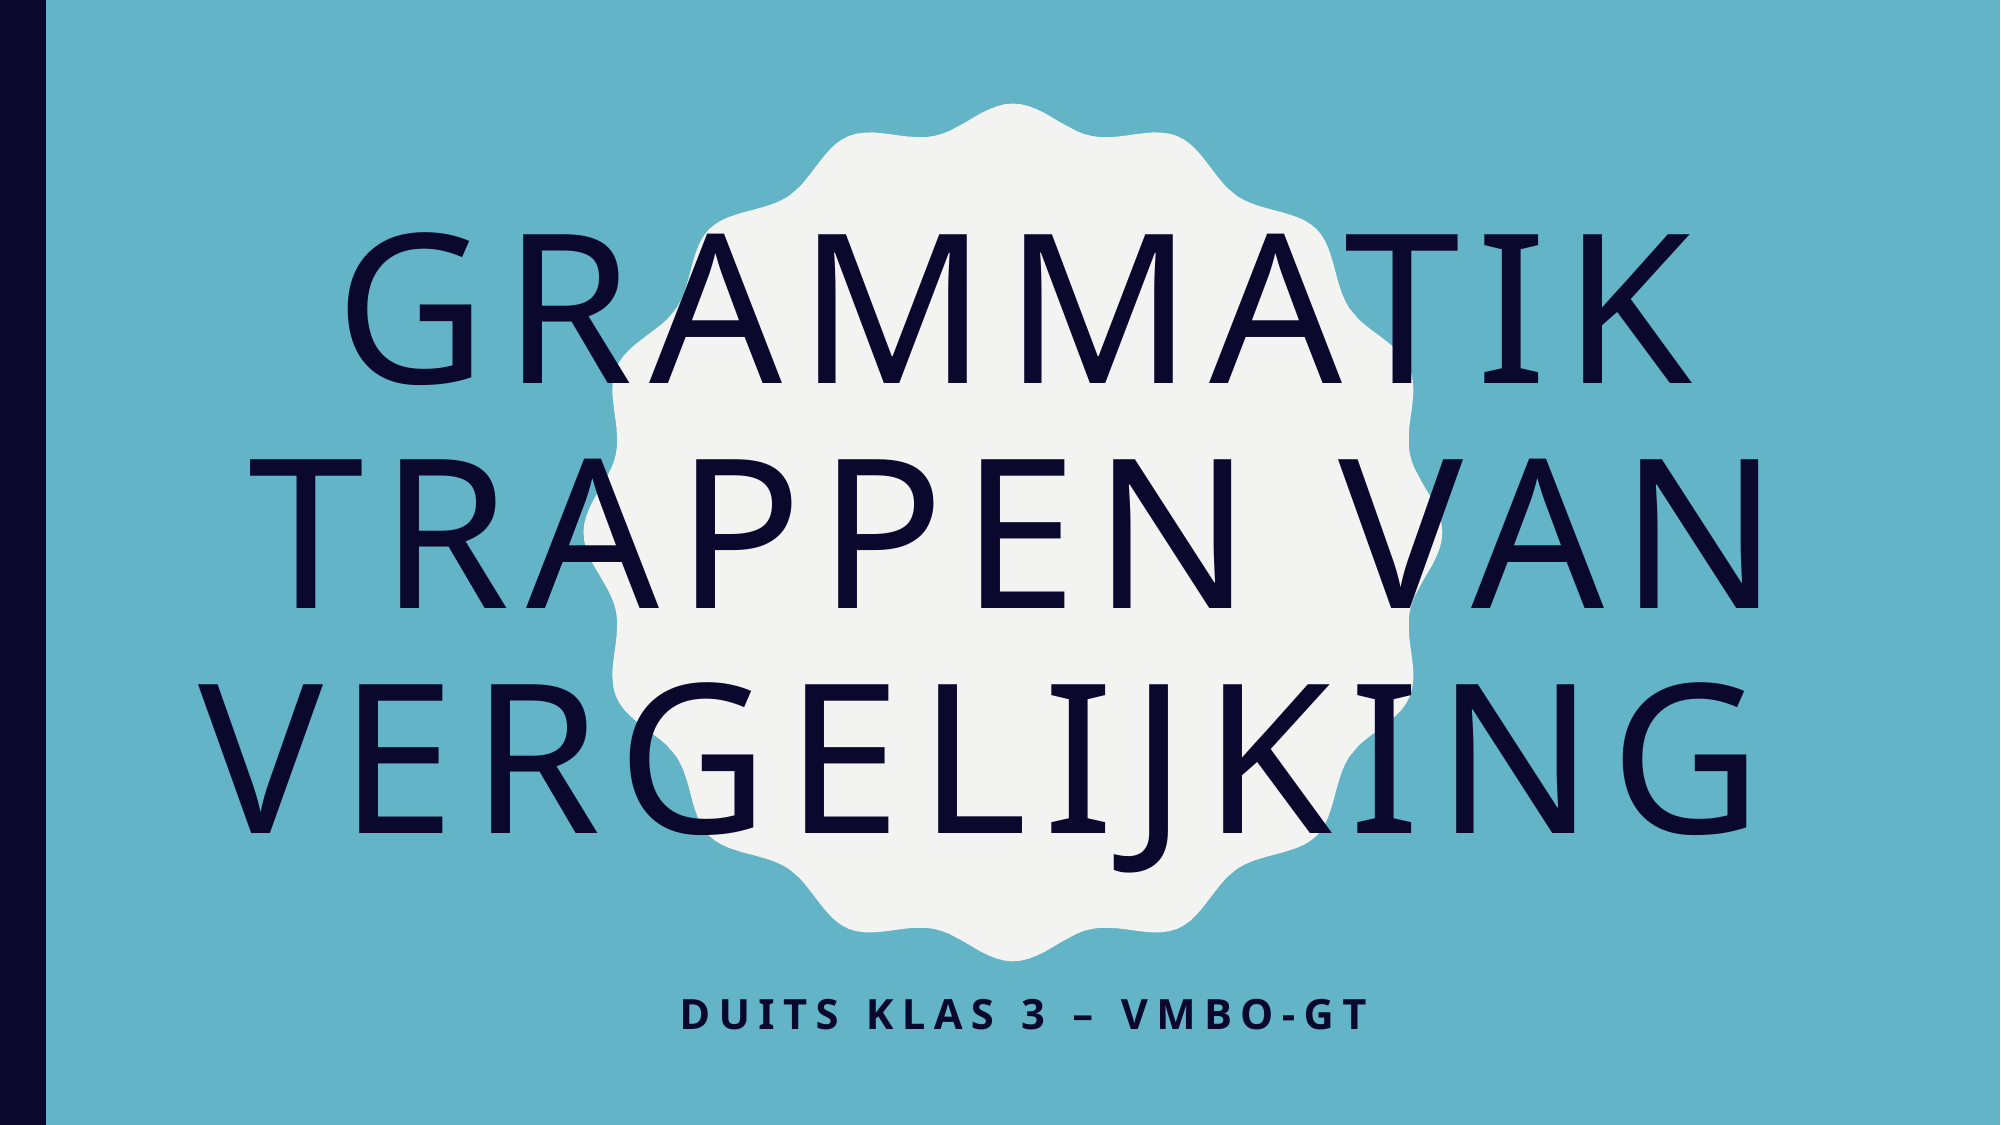

# Grammatik Trappen van vergelijking
Duits klas 3 – vmbo-gt